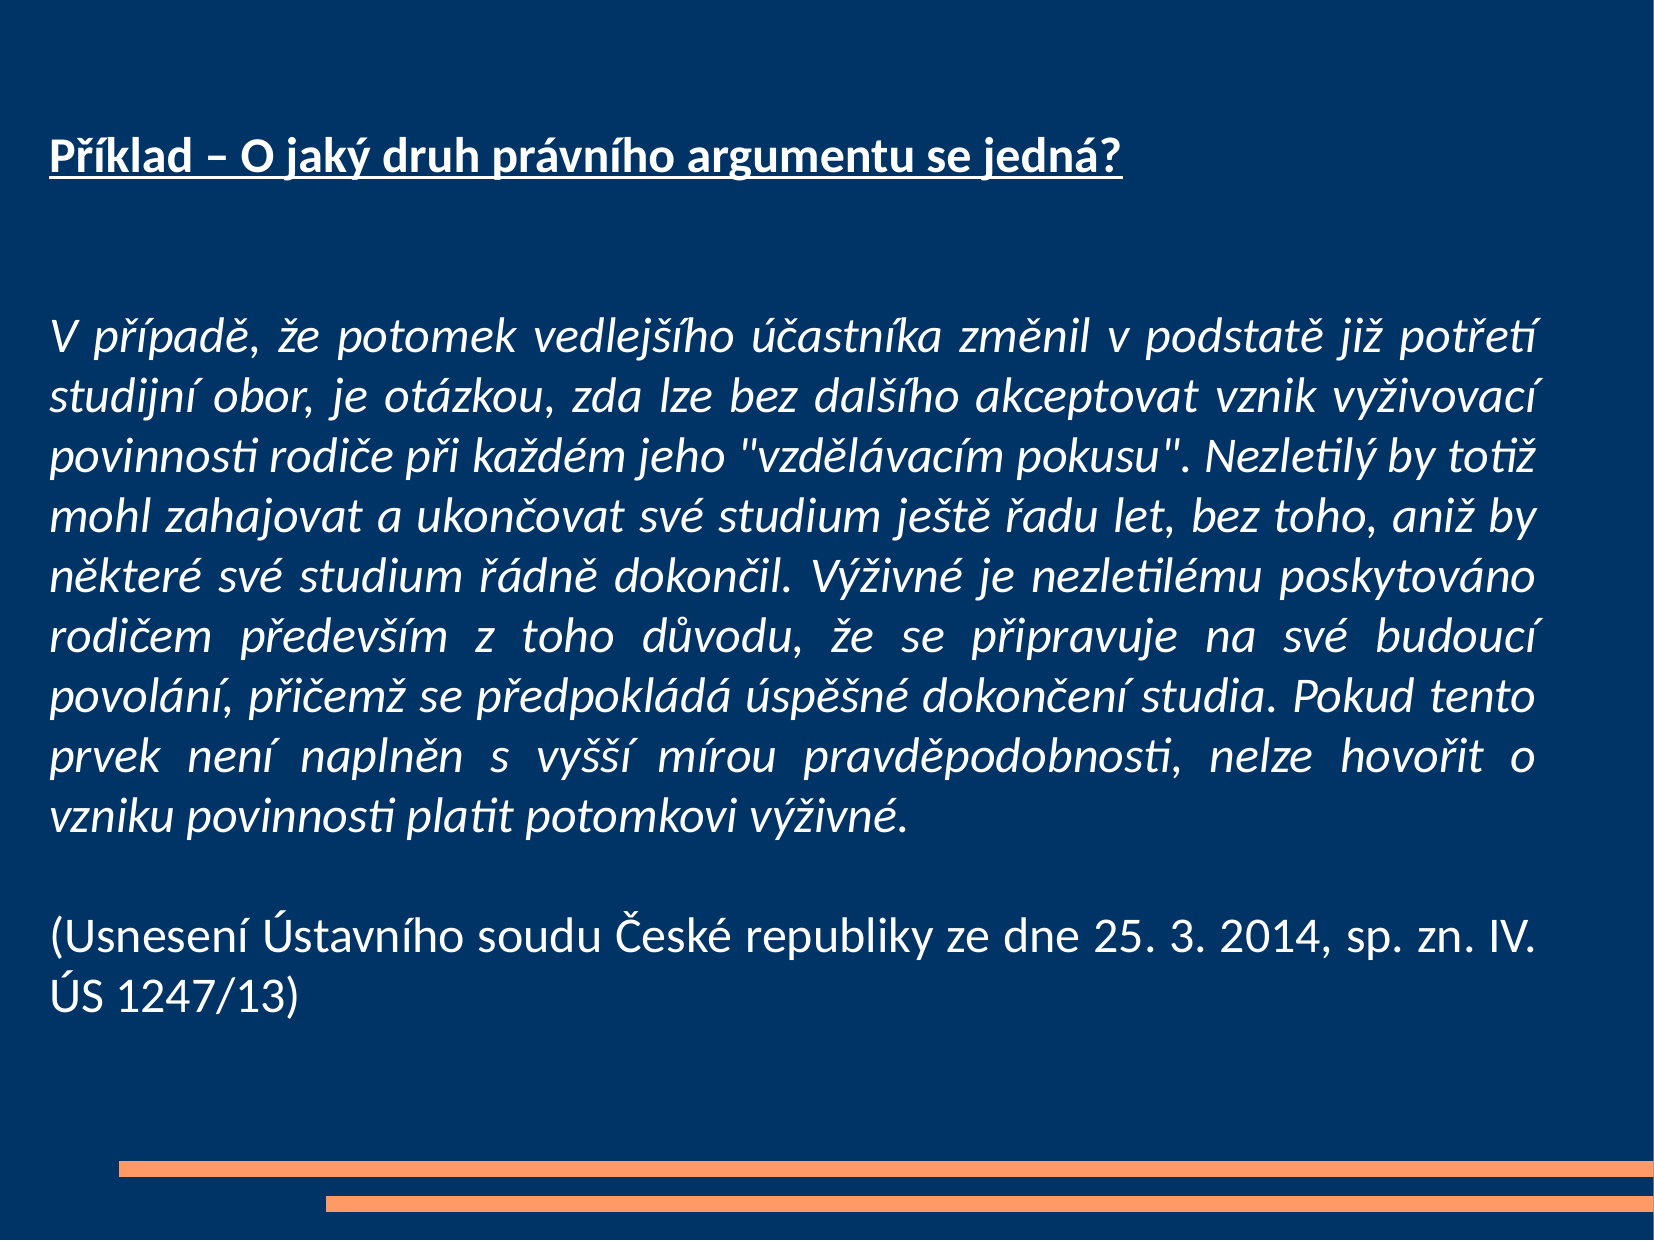

Příklad – O jaký druh právního argumentu se jedná?
V případě, že potomek vedlejšího účastníka změnil v podstatě již potřetí studijní obor, je otázkou, zda lze bez dalšího akceptovat vznik vyživovací povinnosti rodiče při každém jeho "vzdělávacím pokusu". Nezletilý by totiž mohl zahajovat a ukončovat své studium ještě řadu let, bez toho, aniž by některé své studium řádně dokončil. Výživné je nezletilému poskytováno rodičem především z toho důvodu, že se připravuje na své budoucí povolání, přičemž se předpokládá úspěšné dokončení studia. Pokud tento prvek není naplněn s vyšší mírou pravděpodobnosti, nelze hovořit o vzniku povinnosti platit potomkovi výživné.
(Usnesení Ústavního soudu České republiky ze dne 25. 3. 2014, sp. zn. IV. ÚS 1247/13)